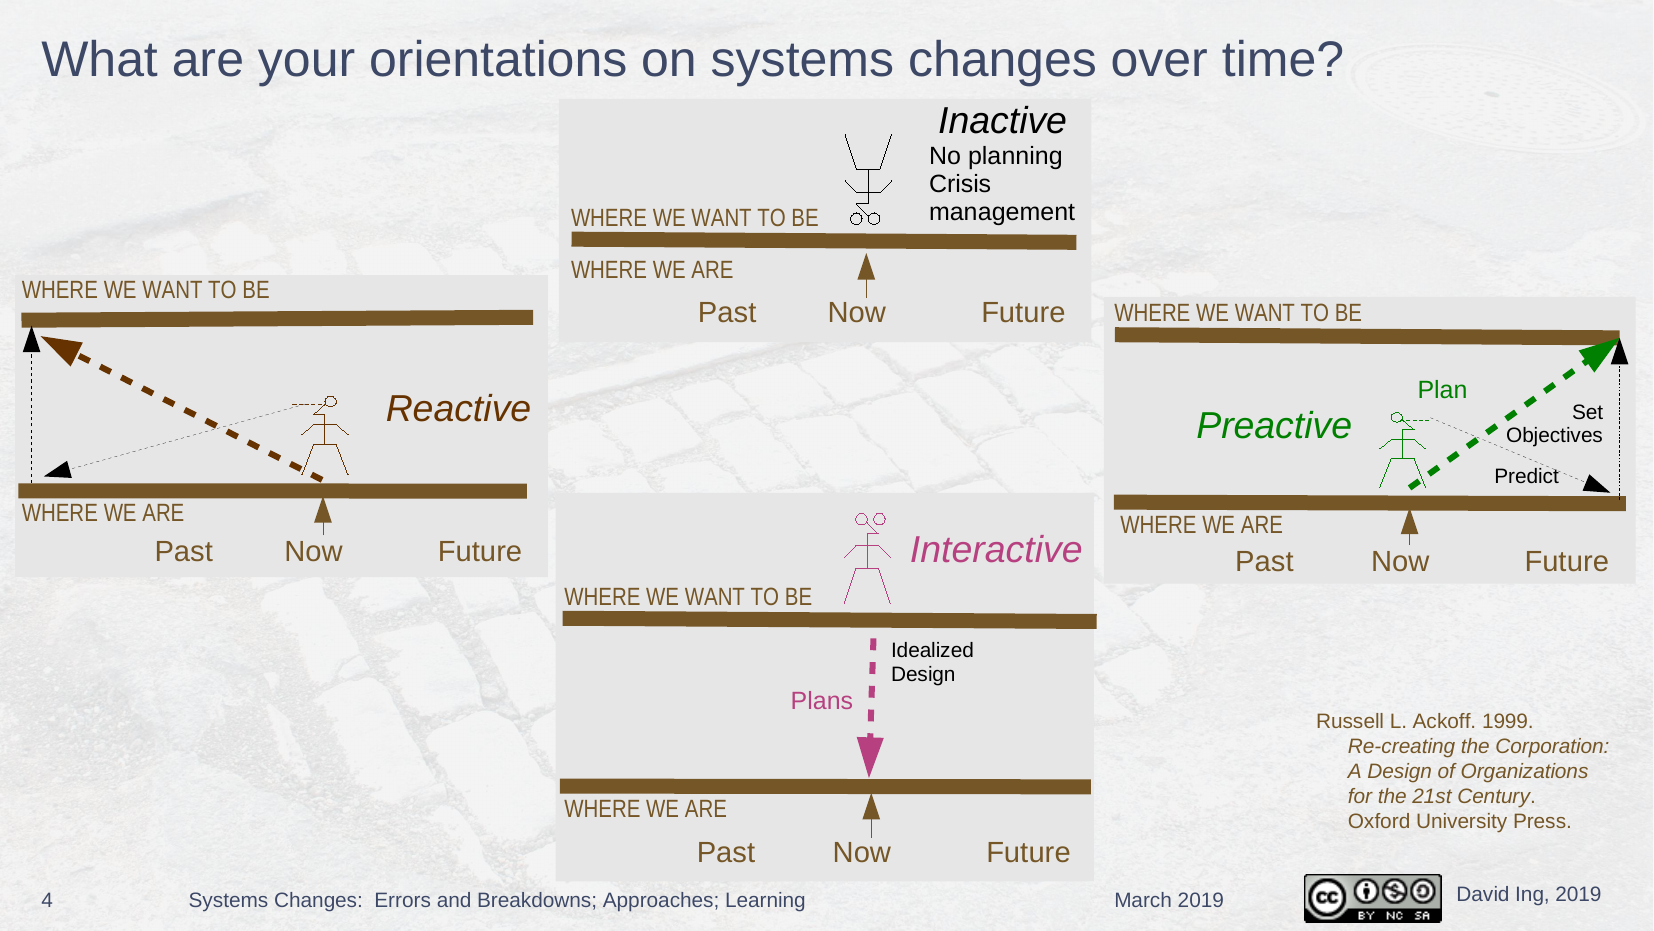

# What are your orientations on systems changes over time?
Inactive
No planning
Crisis management
WHERE WE WANT TO BE
WHERE WE ARE
Past
Now
Future
WHERE WE WANT TO BE
Reactive
WHERE WE ARE
Past
Now
Future
WHERE WE WANT TO BE
Plan
Set Objectives
Preactive
Predict
WHERE WE ARE
Past
Now
Future
Interactive
WHERE WE WANT TO BE
Idealized Design
Plans
WHERE WE ARE
Past
Now
Future
Russell L. Ackoff. 1999.
Re-creating the Corporation:
A Design of Organizations
for the 21st Century.
Oxford University Press.
-
Systems Changes: Errors and Breakdowns; Approaches; Learning
March 2019